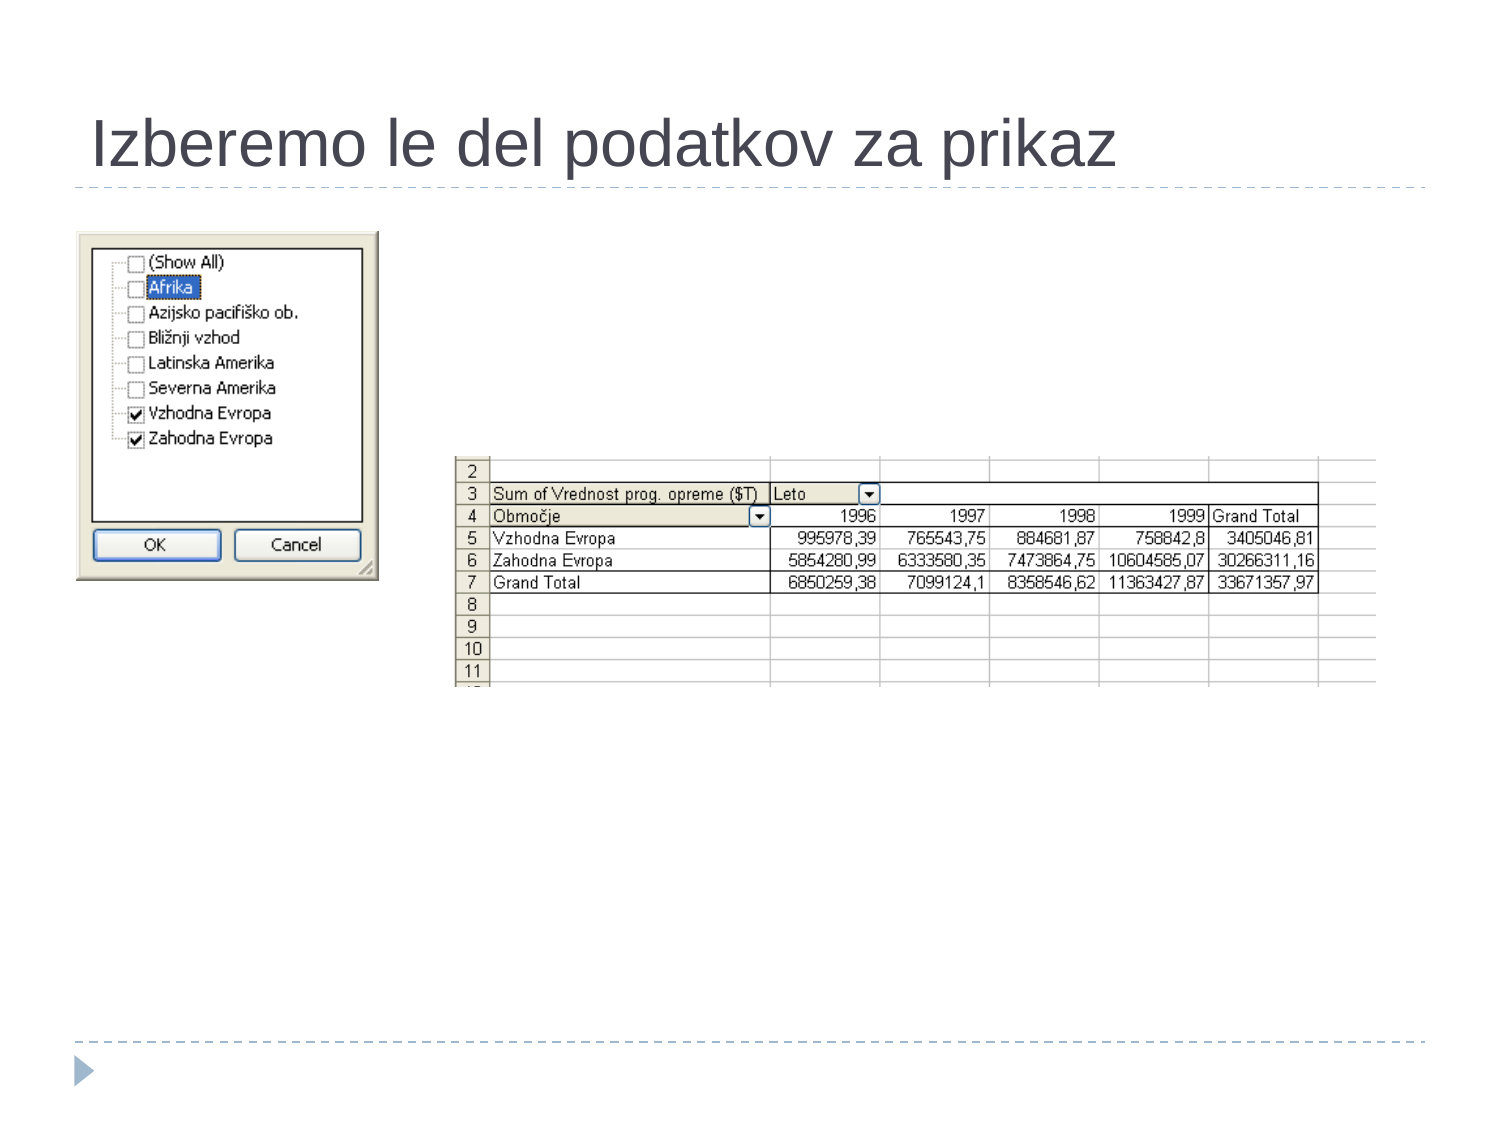

# Izberemo le del podatkov za prikaz